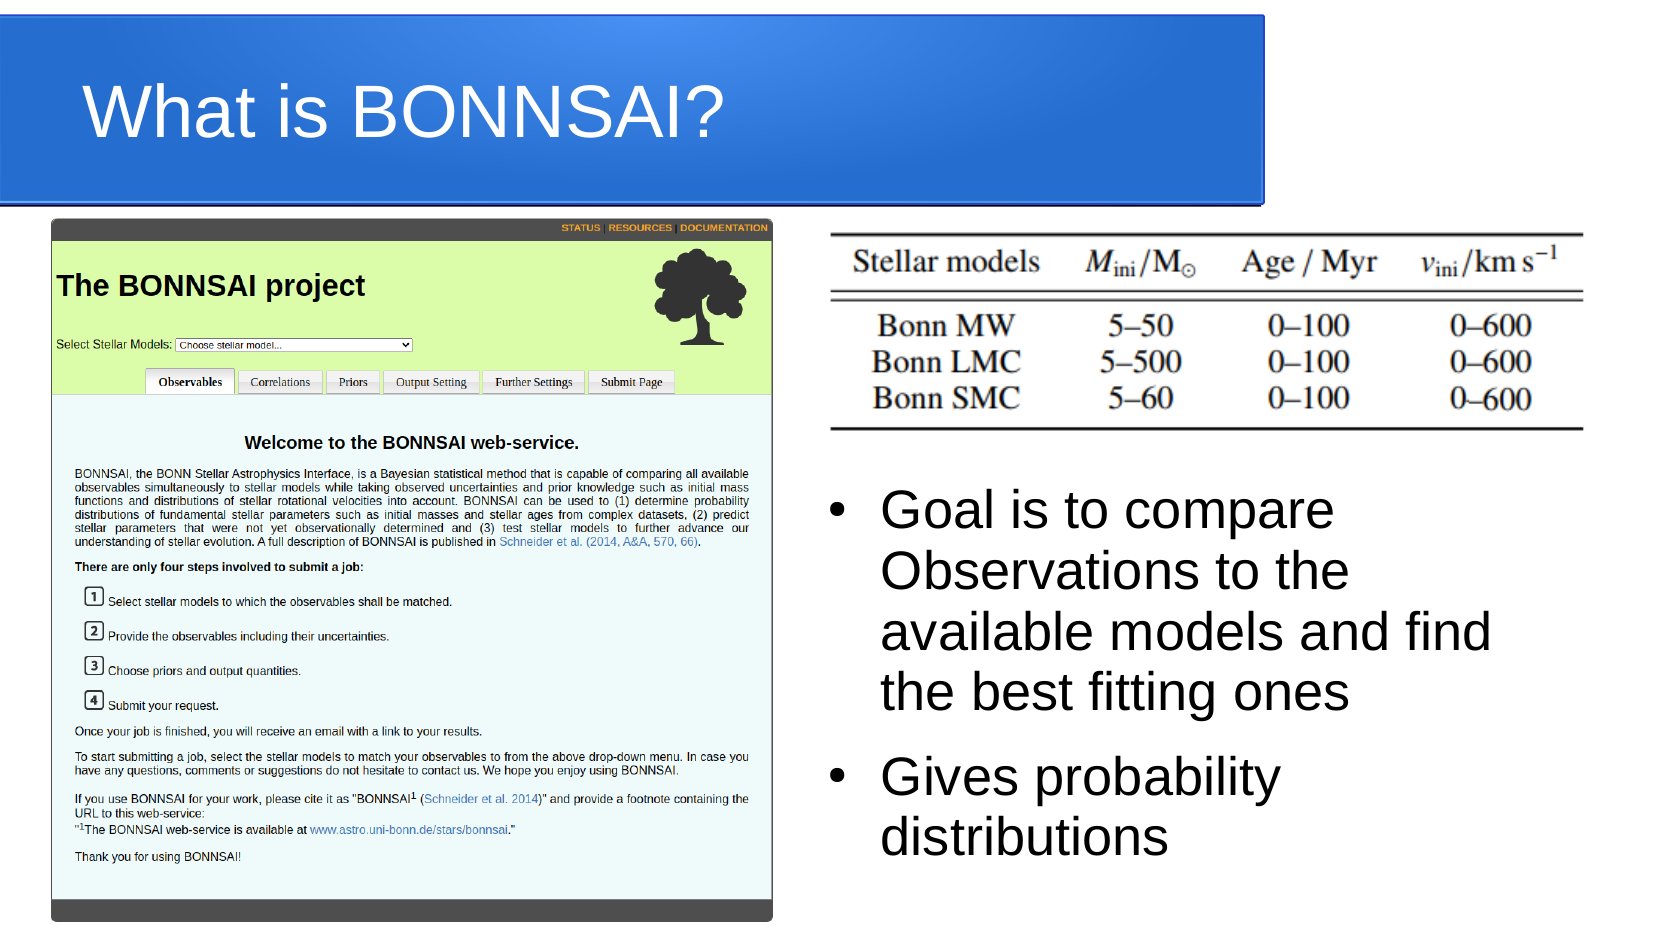

# What is BONNSAI?
Goal is to compare Observations to the available models and find the best fitting ones
Gives probability distributions